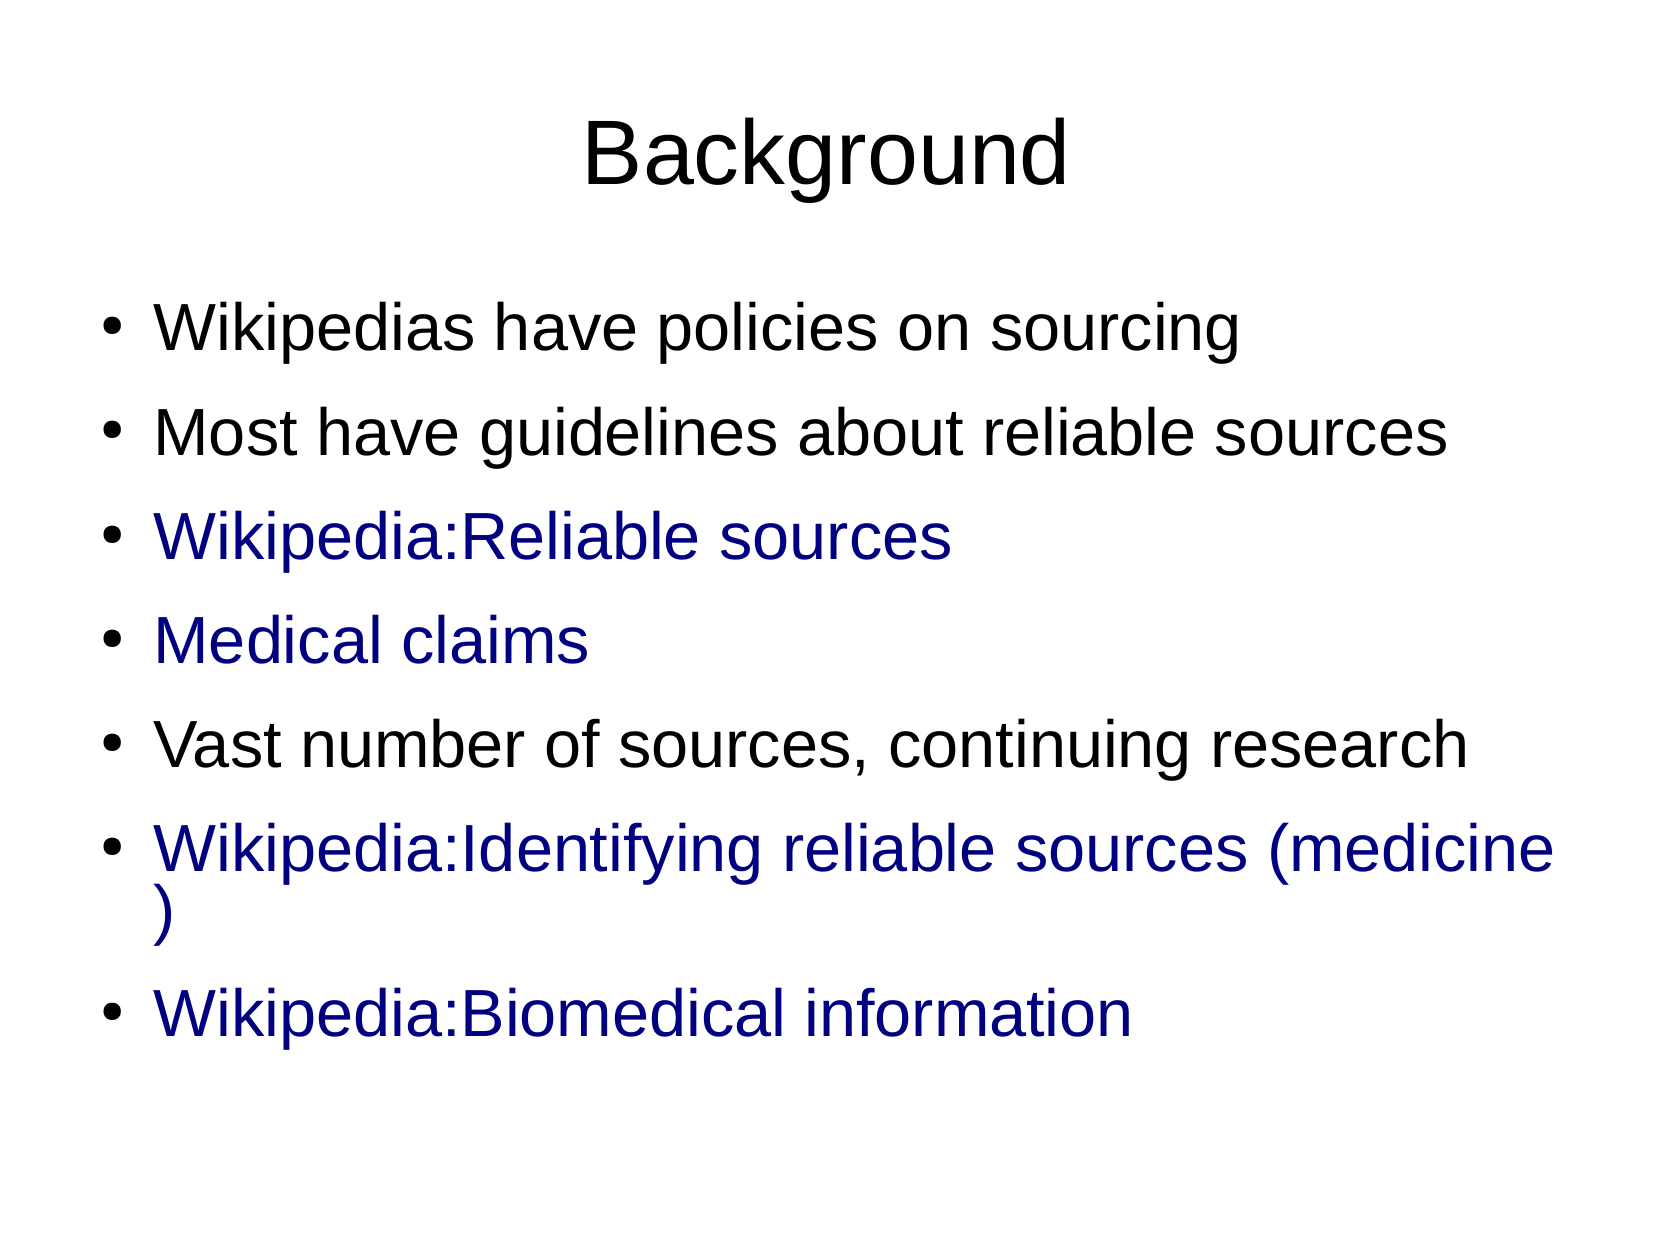

# Background
Wikipedias have policies on sourcing
Most have guidelines about reliable sources
Wikipedia:Reliable sources
Medical claims
Vast number of sources, continuing research
Wikipedia:Identifying reliable sources (medicine)
Wikipedia:Biomedical information